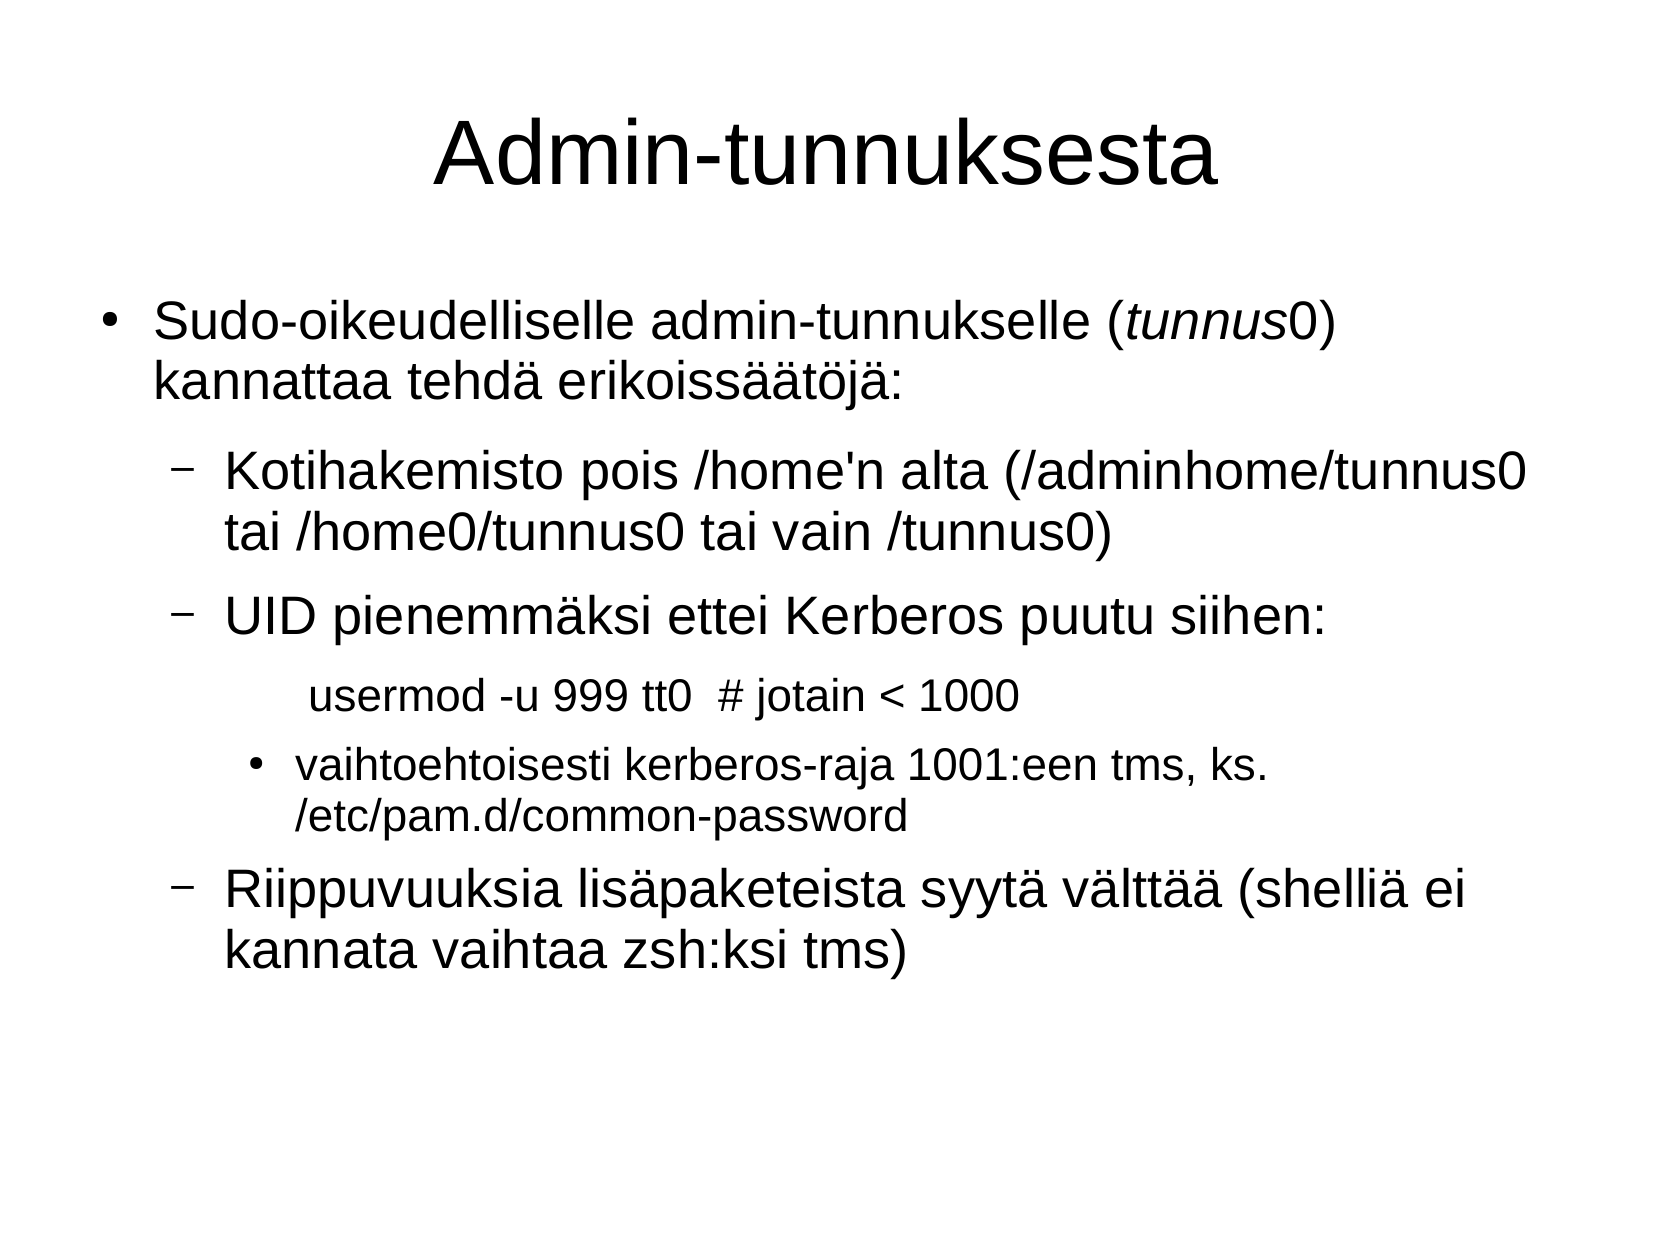

# Admin-tunnuksesta
Sudo-oikeudelliselle admin-tunnukselle (tunnus0) kannattaa tehdä erikoissäätöjä:
Kotihakemisto pois /home'n alta (/adminhome/tunnus0 tai /home0/tunnus0 tai vain /tunnus0)
UID pienemmäksi ettei Kerberos puutu siihen:
 usermod -u 999 tt0 # jotain < 1000
vaihtoehtoisesti kerberos-raja 1001:een tms, ks. /etc/pam.d/common-password
Riippuvuuksia lisäpaketeista syytä välttää (shelliä ei kannata vaihtaa zsh:ksi tms)